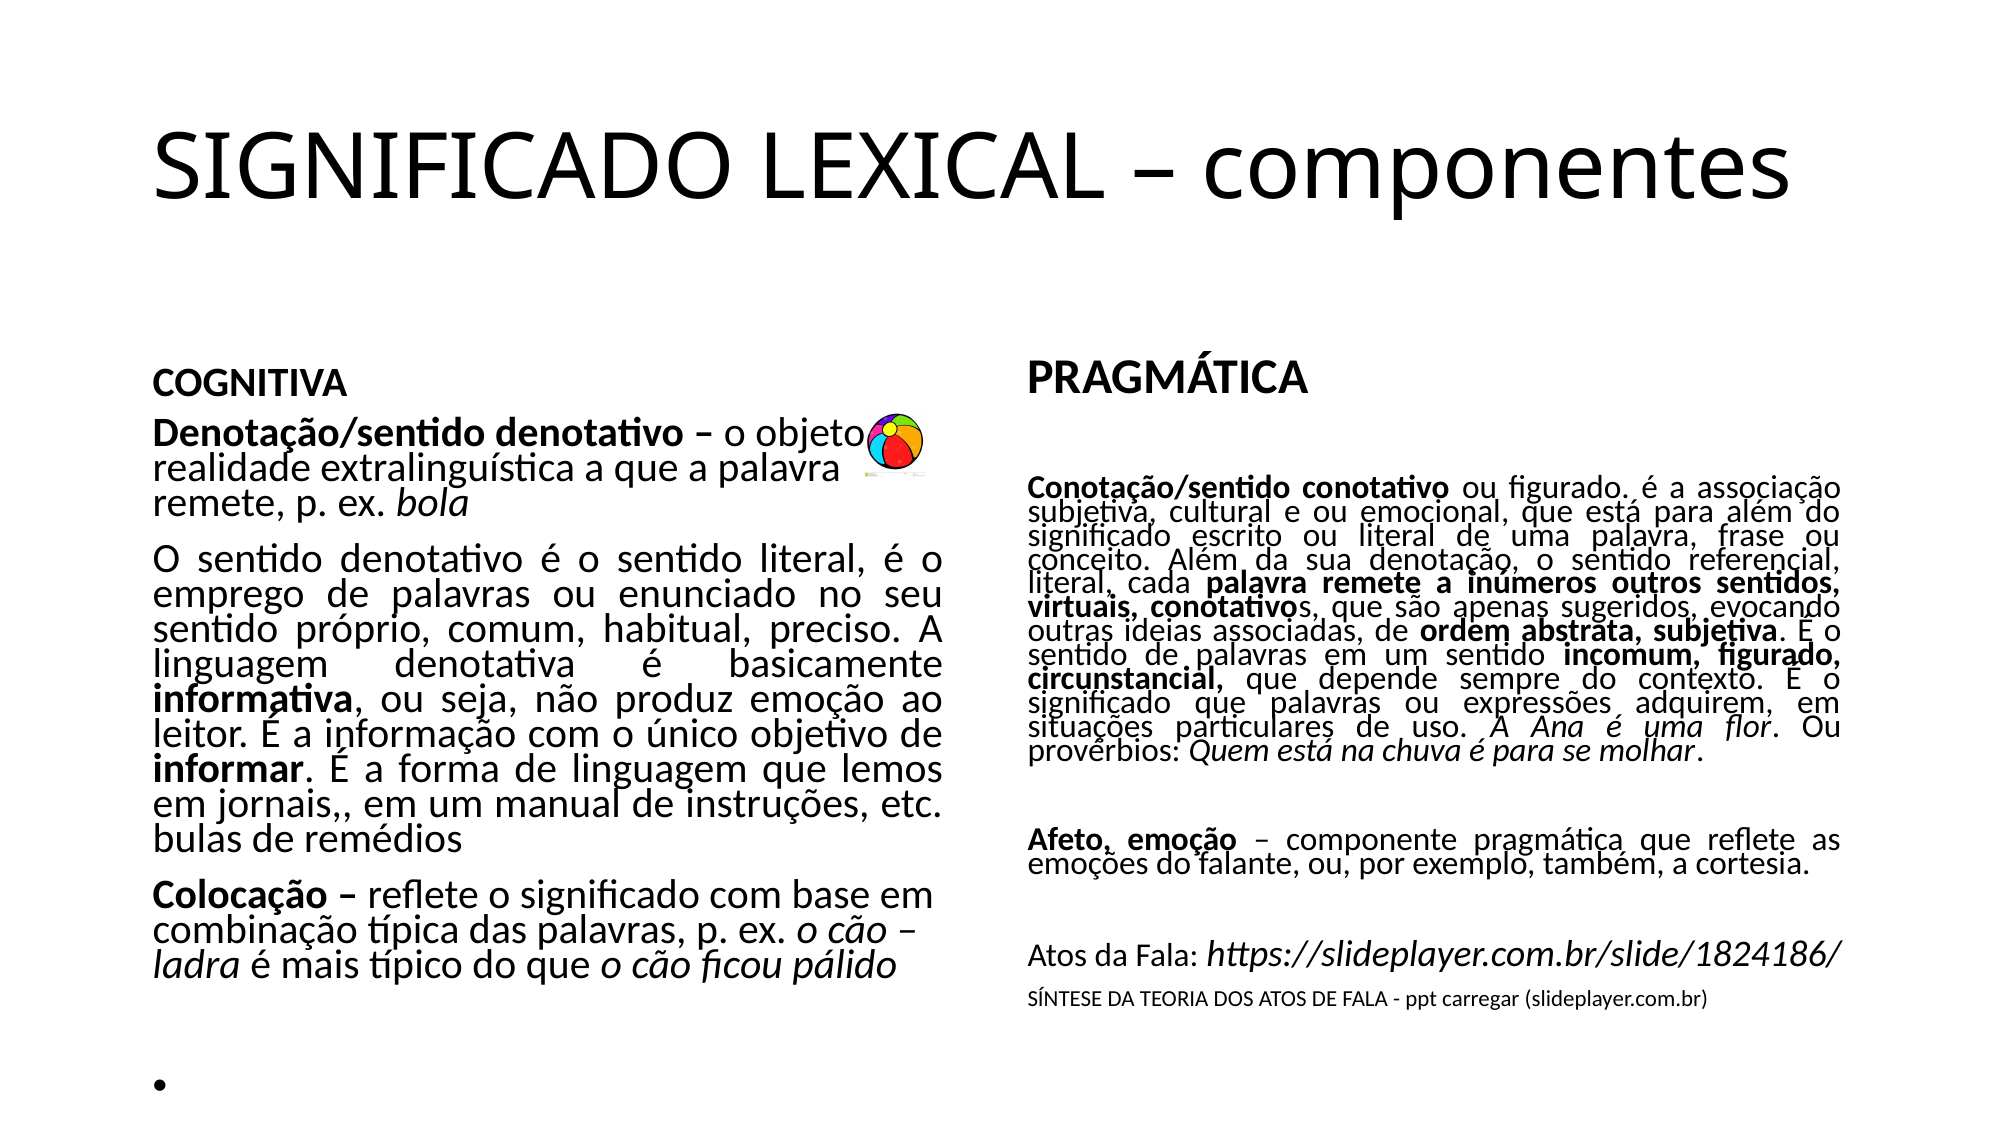

# SIGNIFICADO LEXICAL – componentes
COGNITIVA
PRAGMÁTICA
Denotação/sentido denotativo – o objeto da realidade extralinguística a que a palavra remete, p. ex. bola
O sentido denotativo é o sentido literal, é o emprego de palavras ou enunciado no seu sentido próprio, comum, habitual, preciso. A linguagem denotativa é basicamente informativa, ou seja, não produz emoção ao leitor. É a informação com o único objetivo de informar. É a forma de linguagem que lemos em jornais,, em um manual de instruções, etc. bulas de remédios
Colocação – reflete o significado com base em combinação típica das palavras, p. ex. o cão – ladra é mais típico do que o cão ficou pálido
Conotação/sentido conotativo ou figurado. é a associação subjetiva, cultural e ou emocional, que está para além do significado escrito ou literal de uma palavra, frase ou conceito. Além da sua denotação, o sentido referencial, literal, cada palavra remete a inúmeros outros sentidos, virtuais, conotativos, que são apenas sugeridos, evocando outras ideias associadas, de ordem abstrata, subjetiva. É o sentido de palavras em um sentido incomum, figurado, circunstancial, que depende sempre do contexto. É o significado que palavras ou expressões adquirem, em situações particulares de uso. A Ana é uma flor. Ou provérbios: Quem está na chuva é para se molhar.
Afeto, emoção – componente pragmática que reflete as emoções do falante, ou, por exemplo, também, a cortesia.
Atos da Fala: https://slideplayer.com.br/slide/1824186/
SÍNTESE DA TEORIA DOS ATOS DE FALA - ppt carregar (slideplayer.com.br)